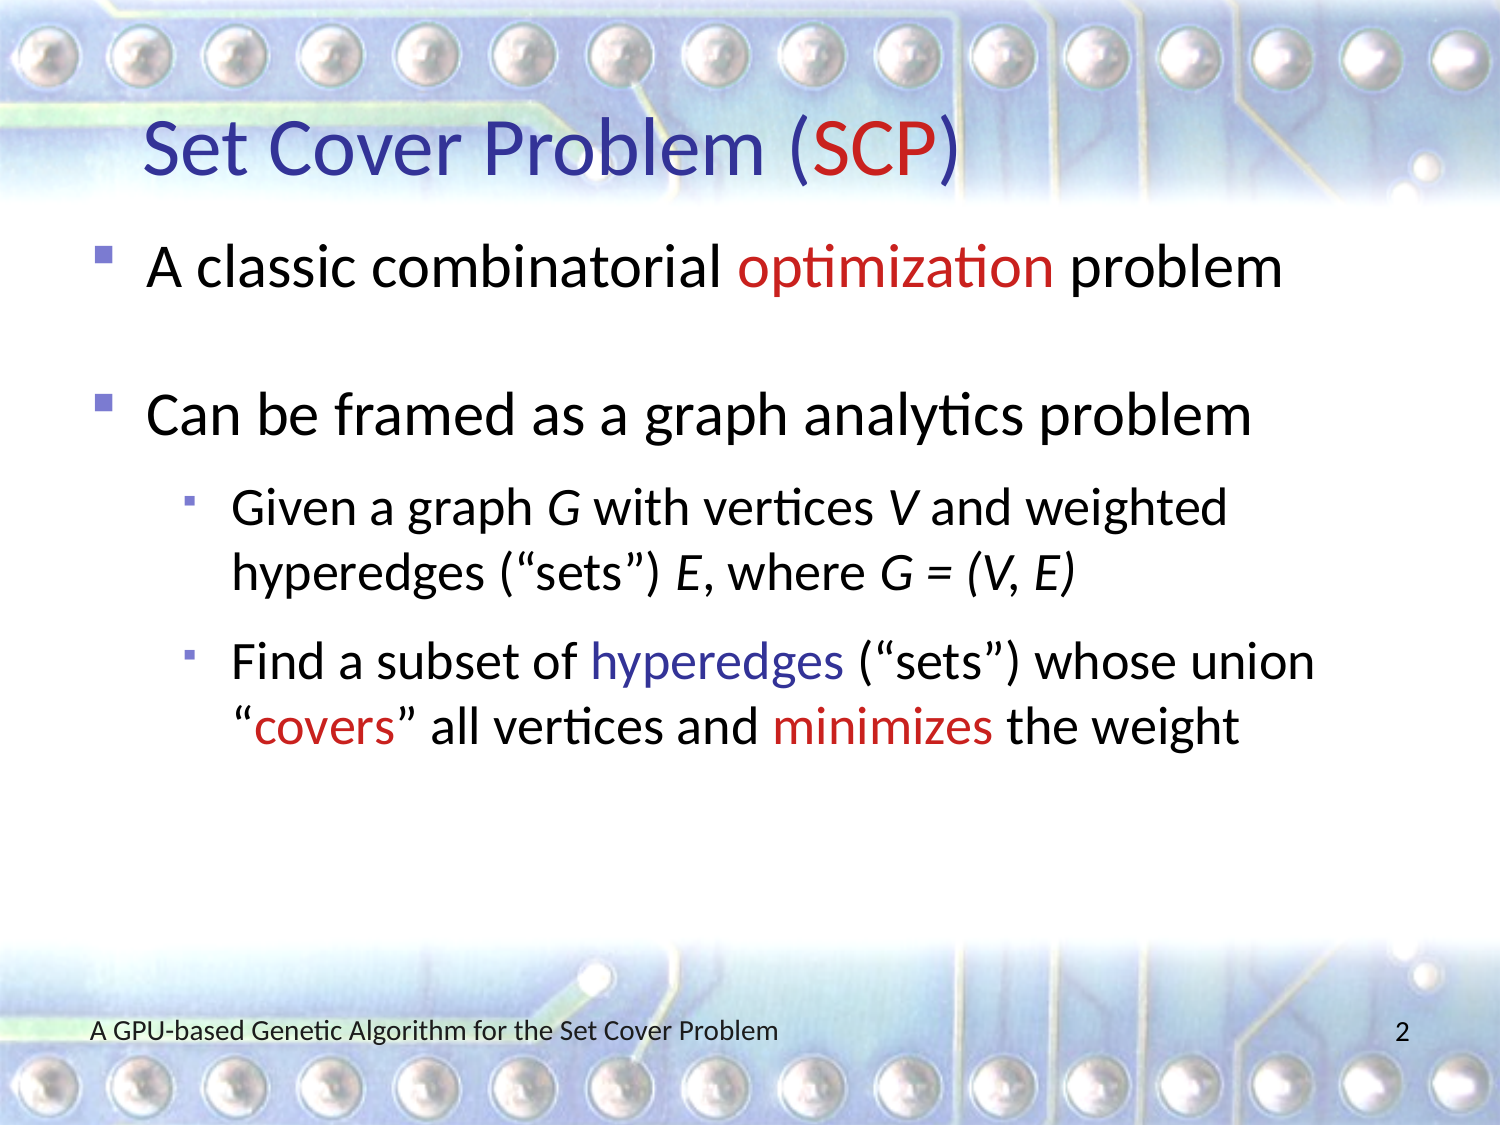

# Set Cover Problem (SCP)
A classic combinatorial optimization problem
Can be framed as a graph analytics problem
Given a graph G with vertices V and weighted hyperedges (“sets”) E, where G = (V, E)
Find a subset of hyperedges (“sets”) whose union “covers” all vertices and minimizes the weight
A GPU-based Genetic Algorithm for the Set Cover Problem
2